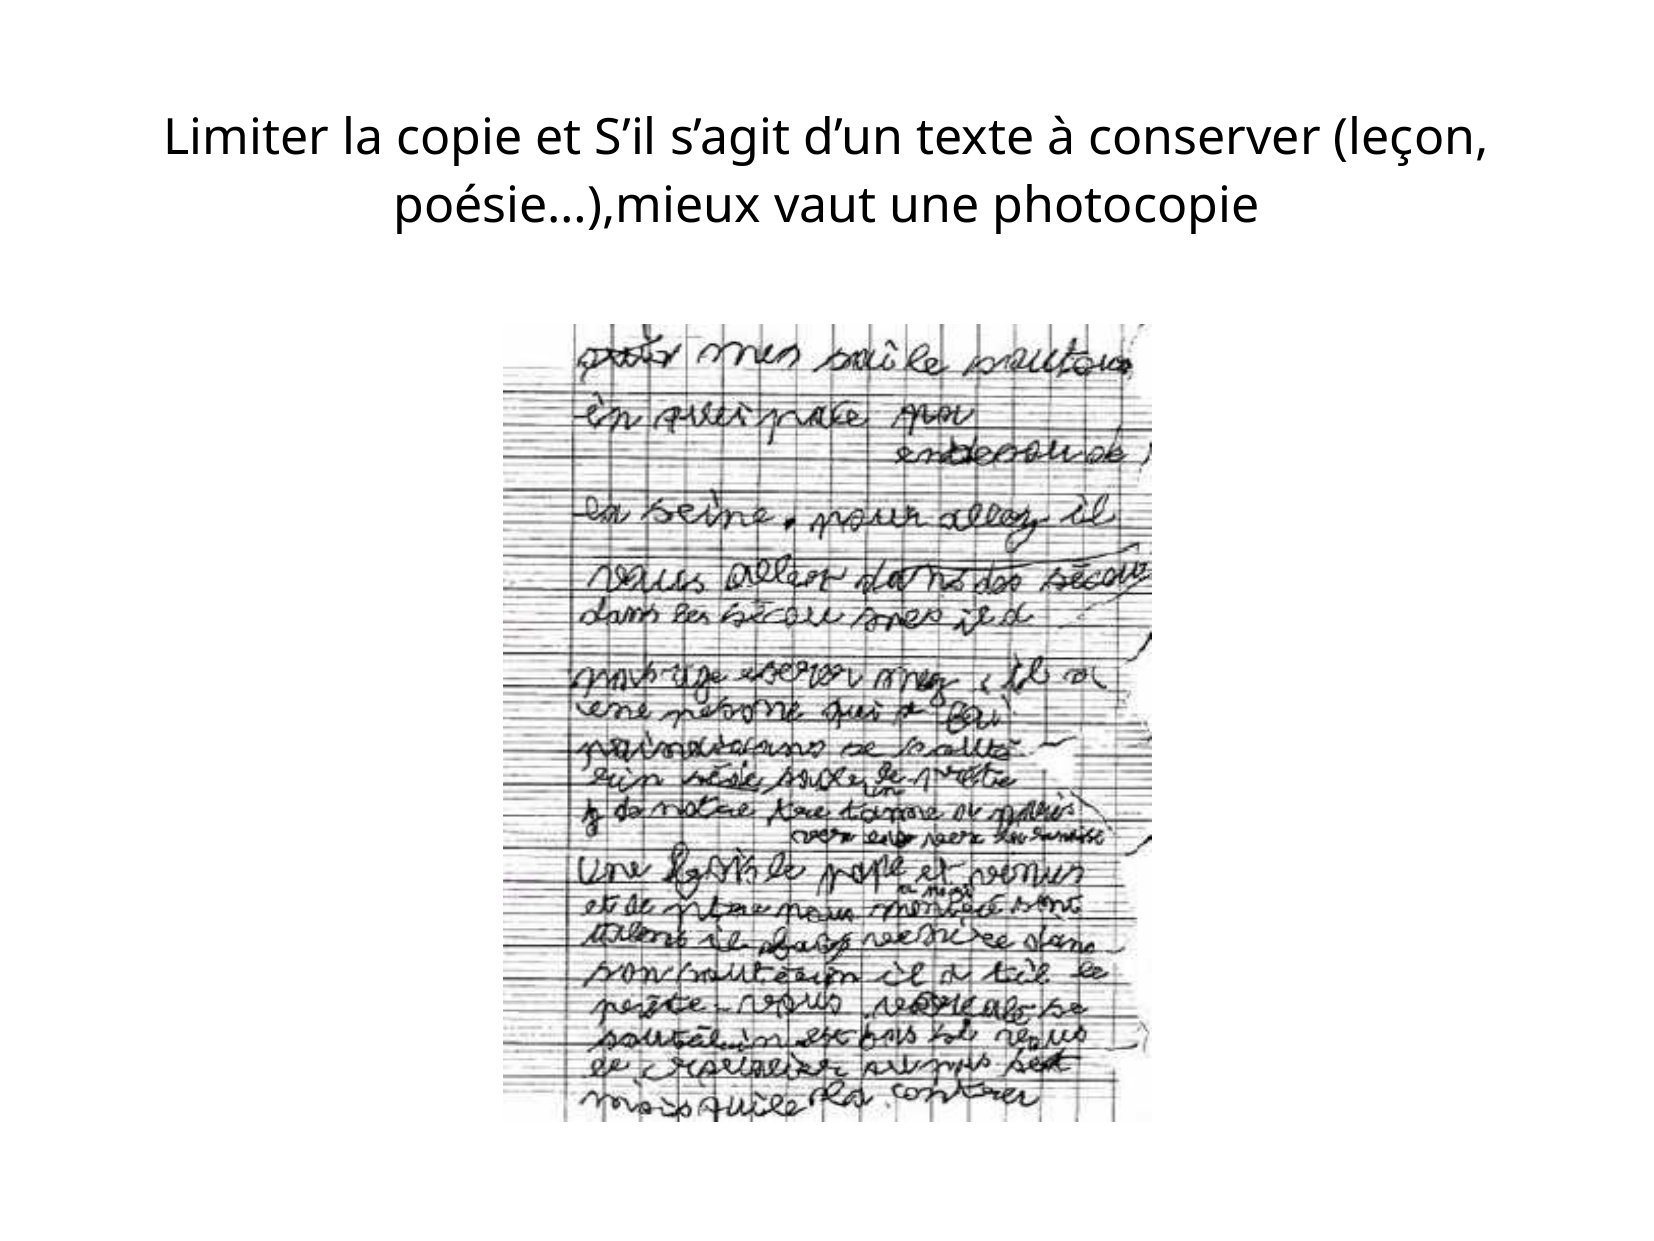

# Limiter la copie et S’il s’agit d’un texte à conserver (leçon, poésie…),mieux vaut une photocopie